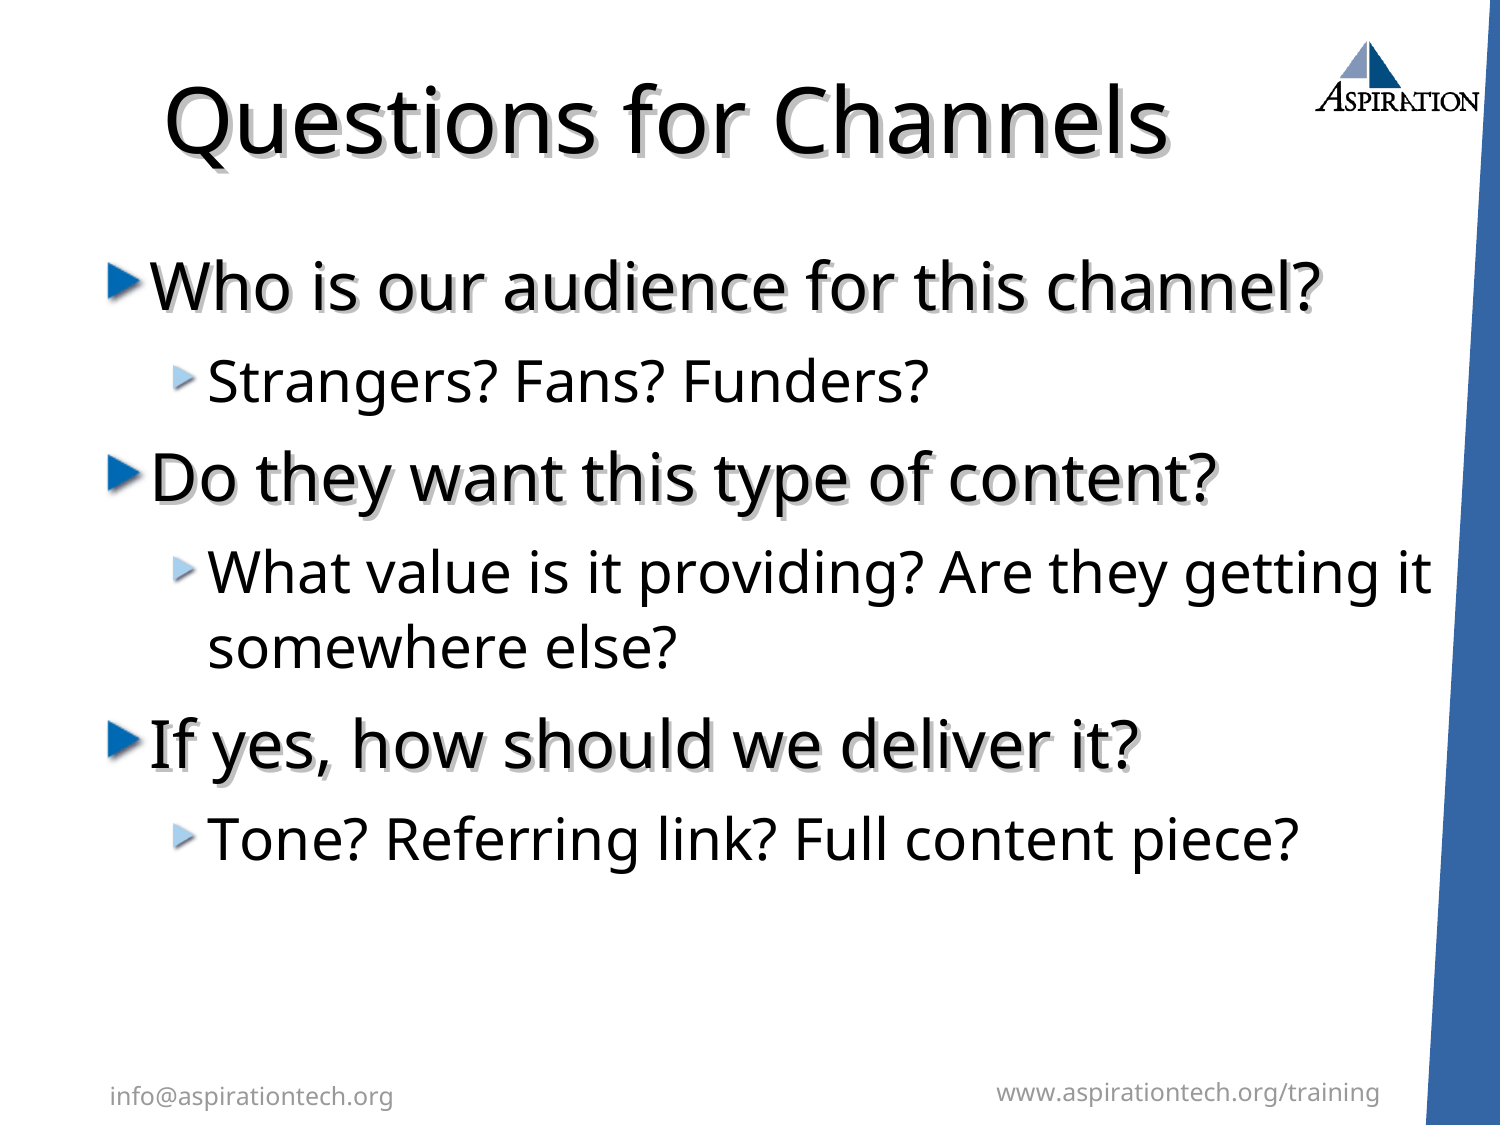

# Questions for Channels
Who is our audience for this channel?
Strangers? Fans? Funders?
Do they want this type of content?
What value is it providing? Are they getting it somewhere else?
If yes, how should we deliver it?
Tone? Referring link? Full content piece?